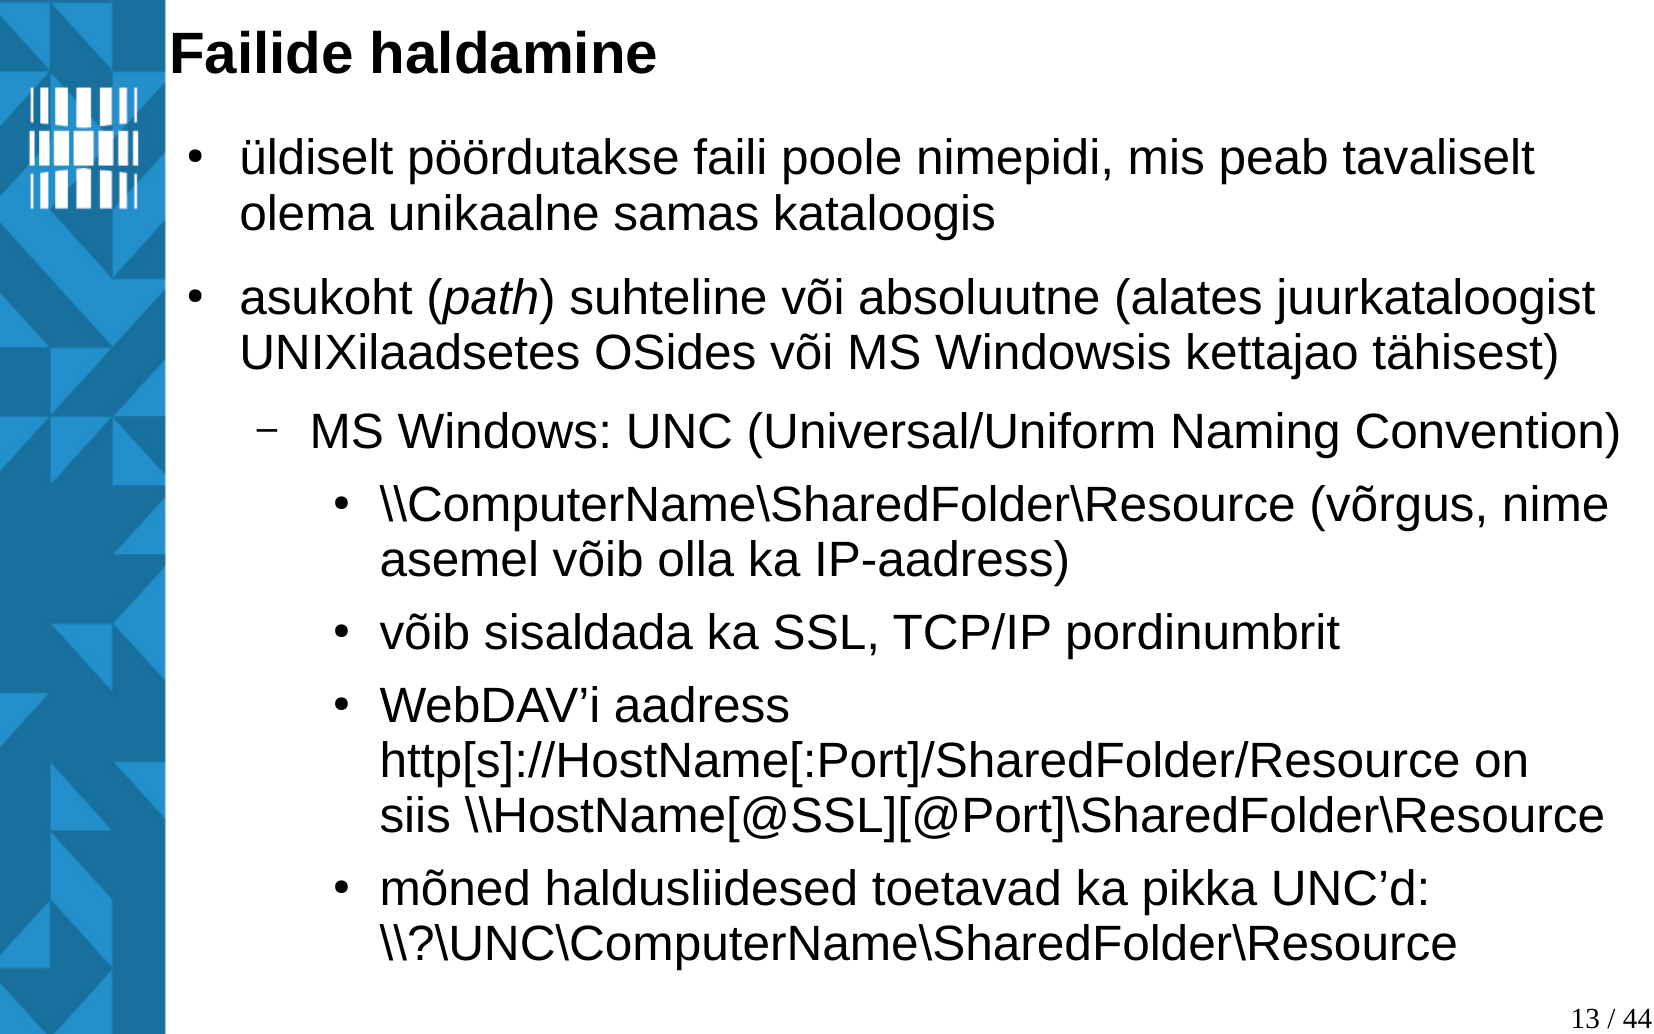

# Failide haldamine
üldiselt pöördutakse faili poole nimepidi, mis peab tavaliselt olema unikaalne samas kataloogis
asukoht (path) suhteline või absoluutne (alates juurkataloogist UNIXilaadsetes OSides või MS Windowsis kettajao tähisest)
MS Windows: UNC (Universal/Uniform Naming Convention)
\\ComputerName\SharedFolder\Resource (võrgus, nime asemel võib olla ka IP-aadress)
võib sisaldada ka SSL, TCP/IP pordinumbrit
WebDAV’i aadress http[s]://HostName[:Port]/SharedFolder/Resource on siis \\HostName[@SSL][@Port]\SharedFolder\Resource
mõned haldusliidesed toetavad ka pikka UNC’d:
\\?\UNC\ComputerName\SharedFolder\Resource
13